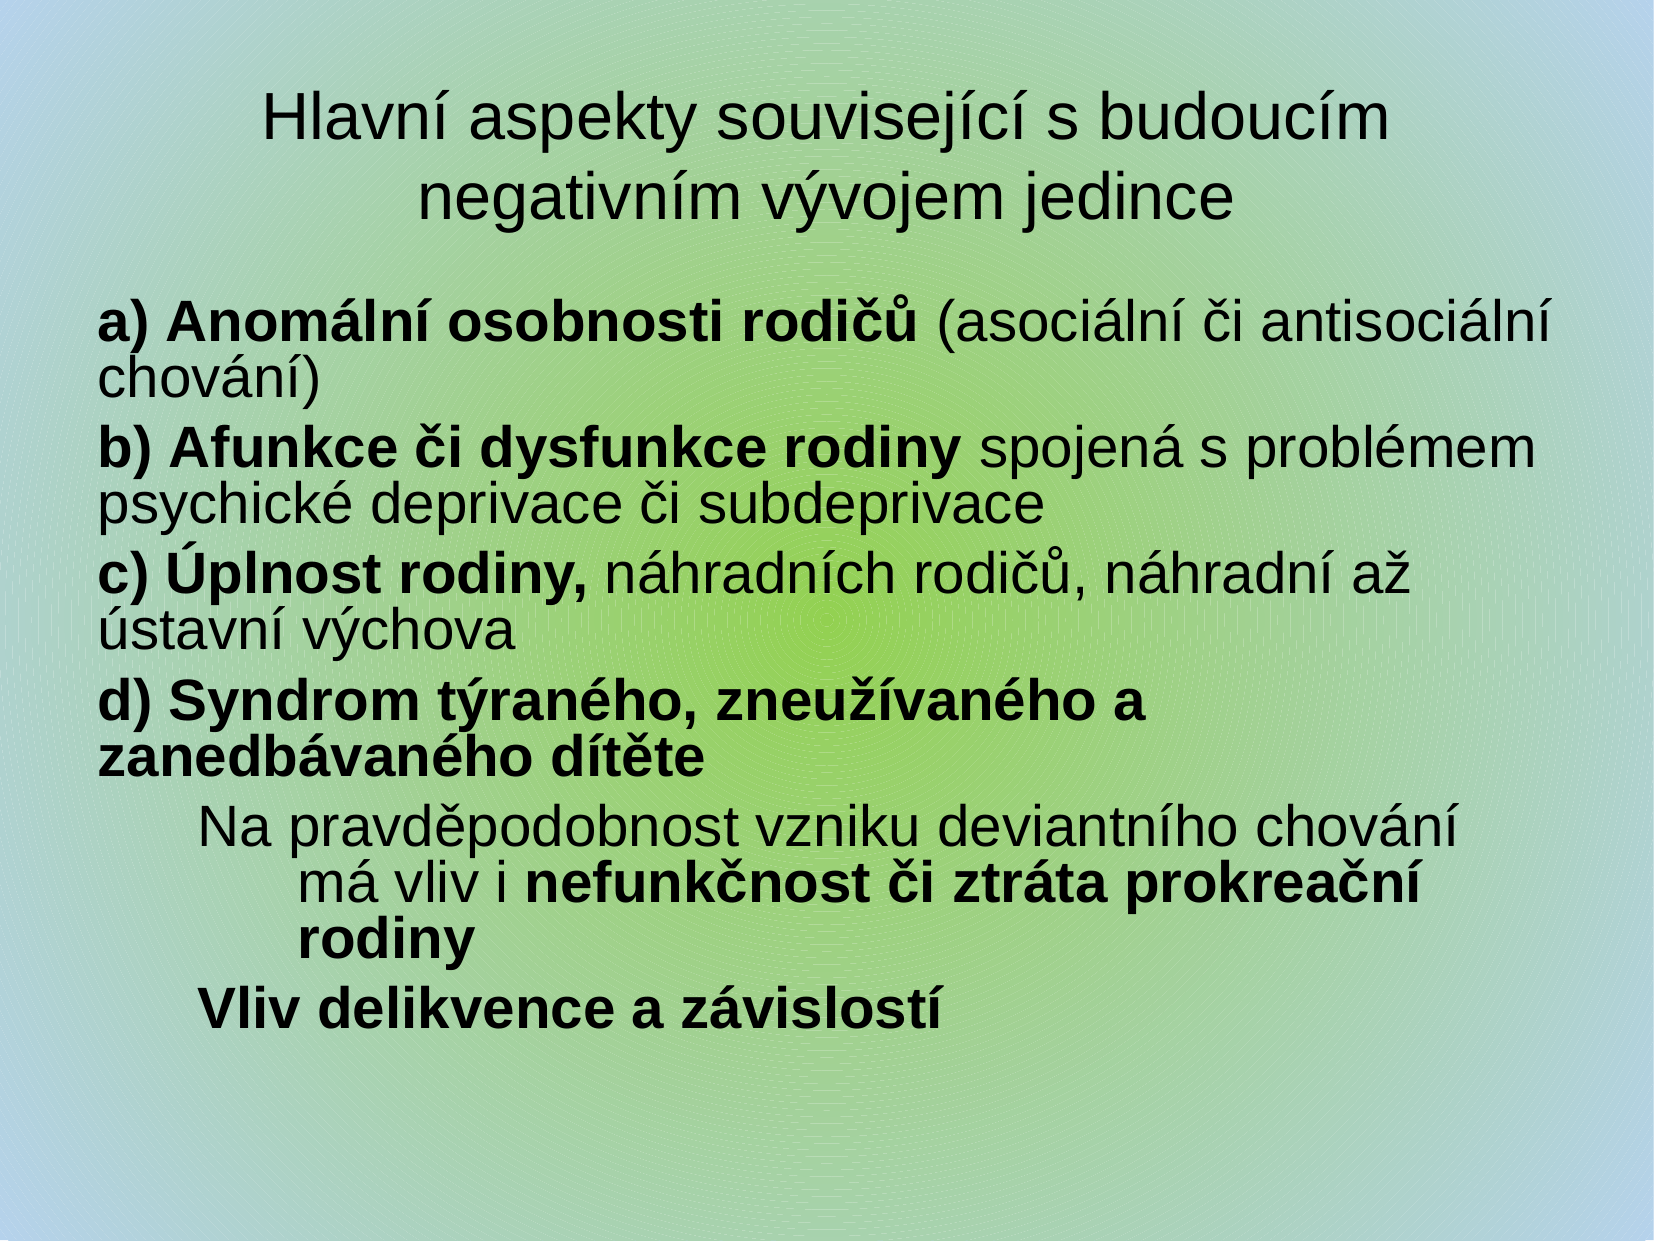

# Hlavní aspekty související s budoucím negativním vývojem jedince
 Anomální osobnosti rodičů (asociální či antisociální chování)
 Afunkce či dysfunkce rodiny spojená s problémem psychické deprivace či subdeprivace
 Úplnost rodiny, náhradních rodičů, náhradní až ústavní výchova
 Syndrom týraného, zneužívaného a zanedbávaného dítěte
Na pravděpodobnost vzniku deviantního chování má vliv i nefunkčnost či ztráta prokreační rodiny
Vliv delikvence a závislostí